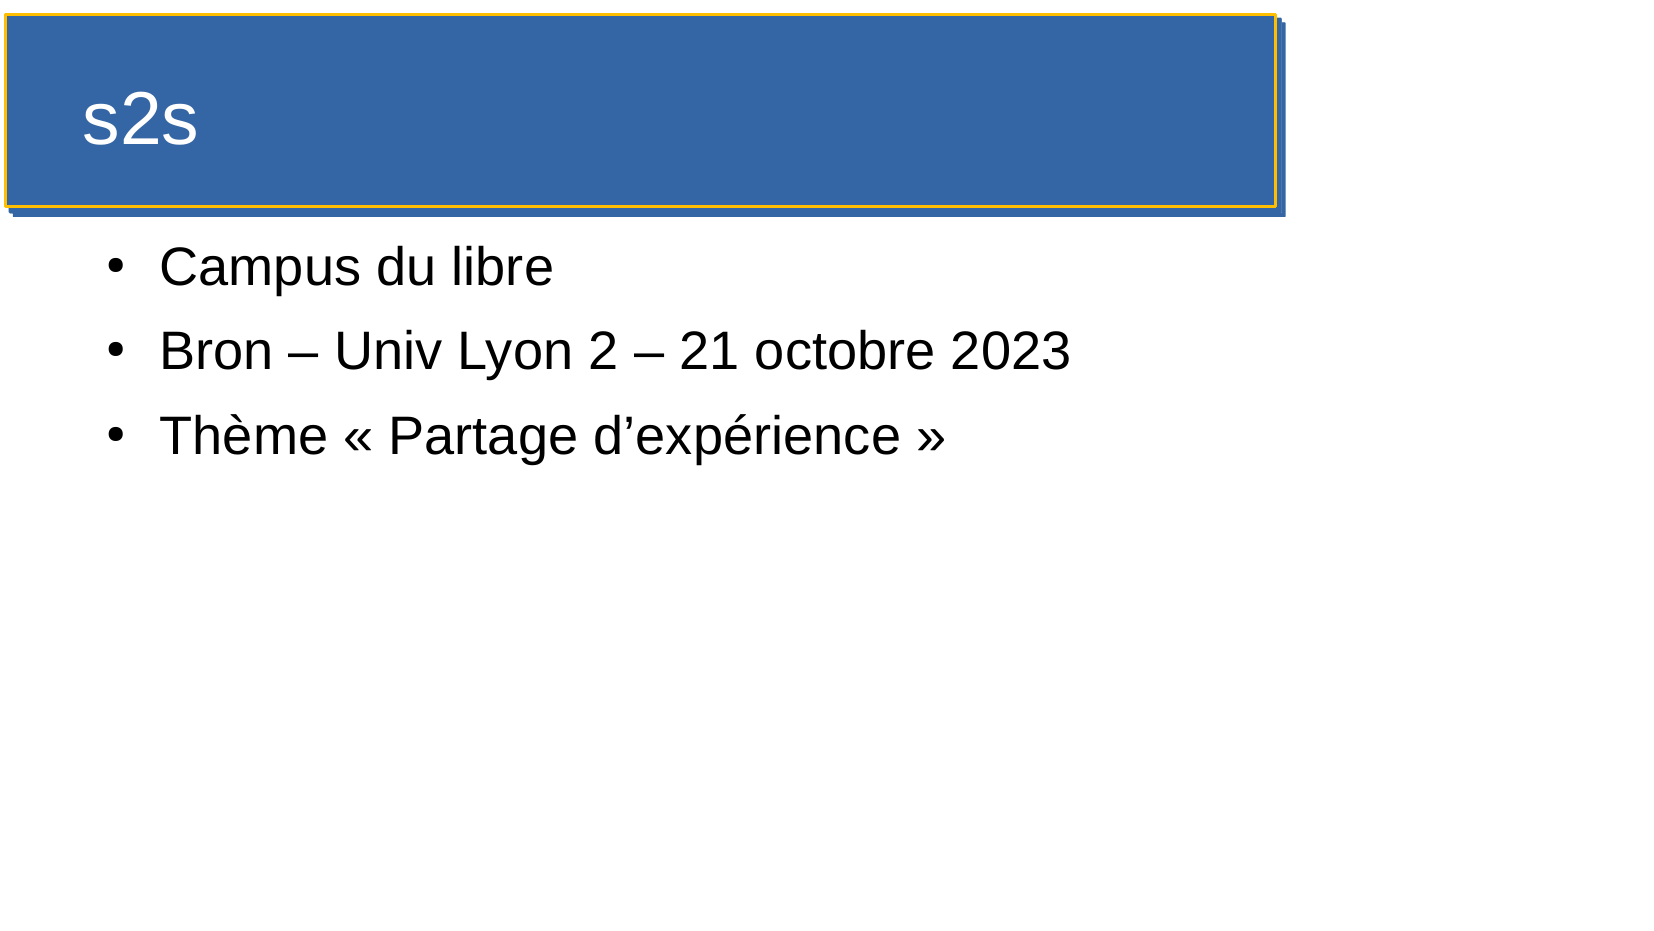

# s2s
Campus du libre
Bron – Univ Lyon 2 – 21 octobre 2023
Thème « Partage d’expérience »